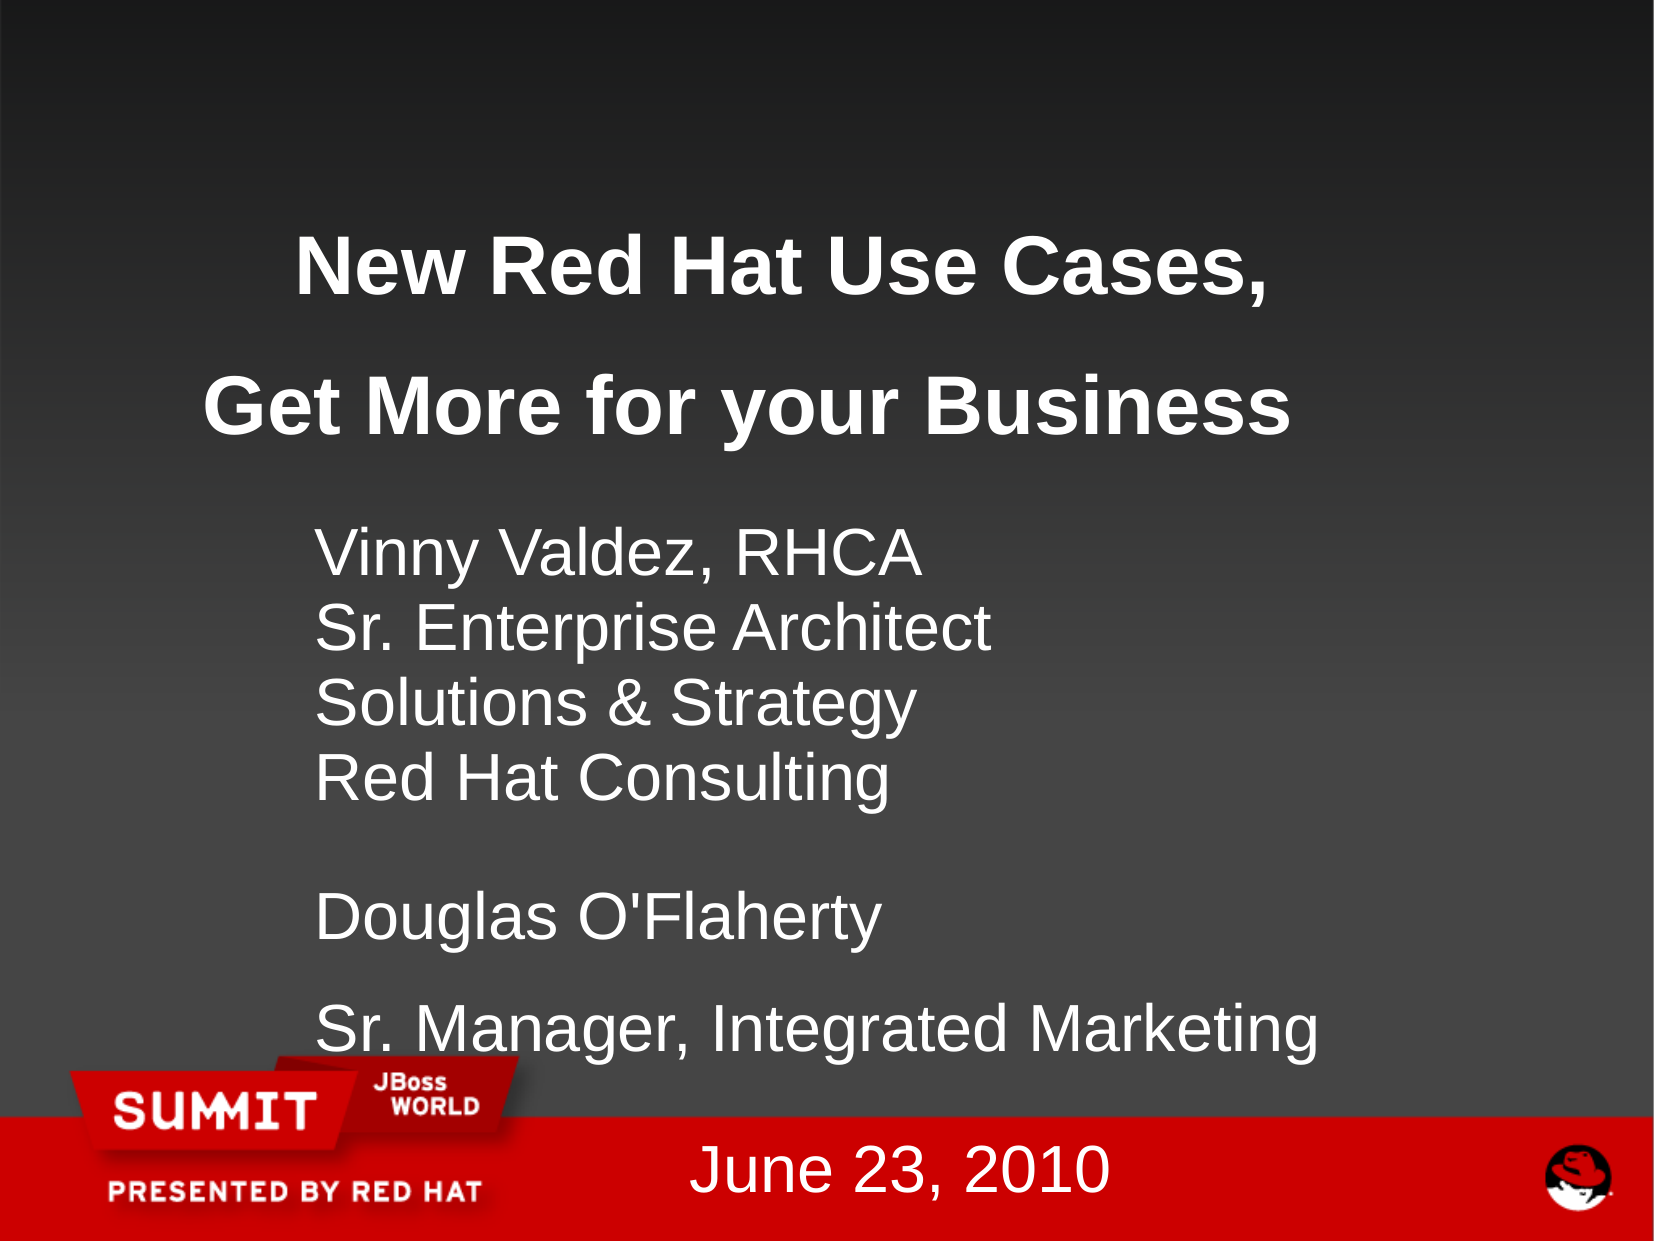

New Red Hat Use Cases,
Get More for your Business
Vinny Valdez, RHCA
Sr. Enterprise Architect
Solutions & Strategy
Red Hat Consulting
Douglas O'Flaherty
Sr. Manager, Integrated Marketing
June 23, 2010